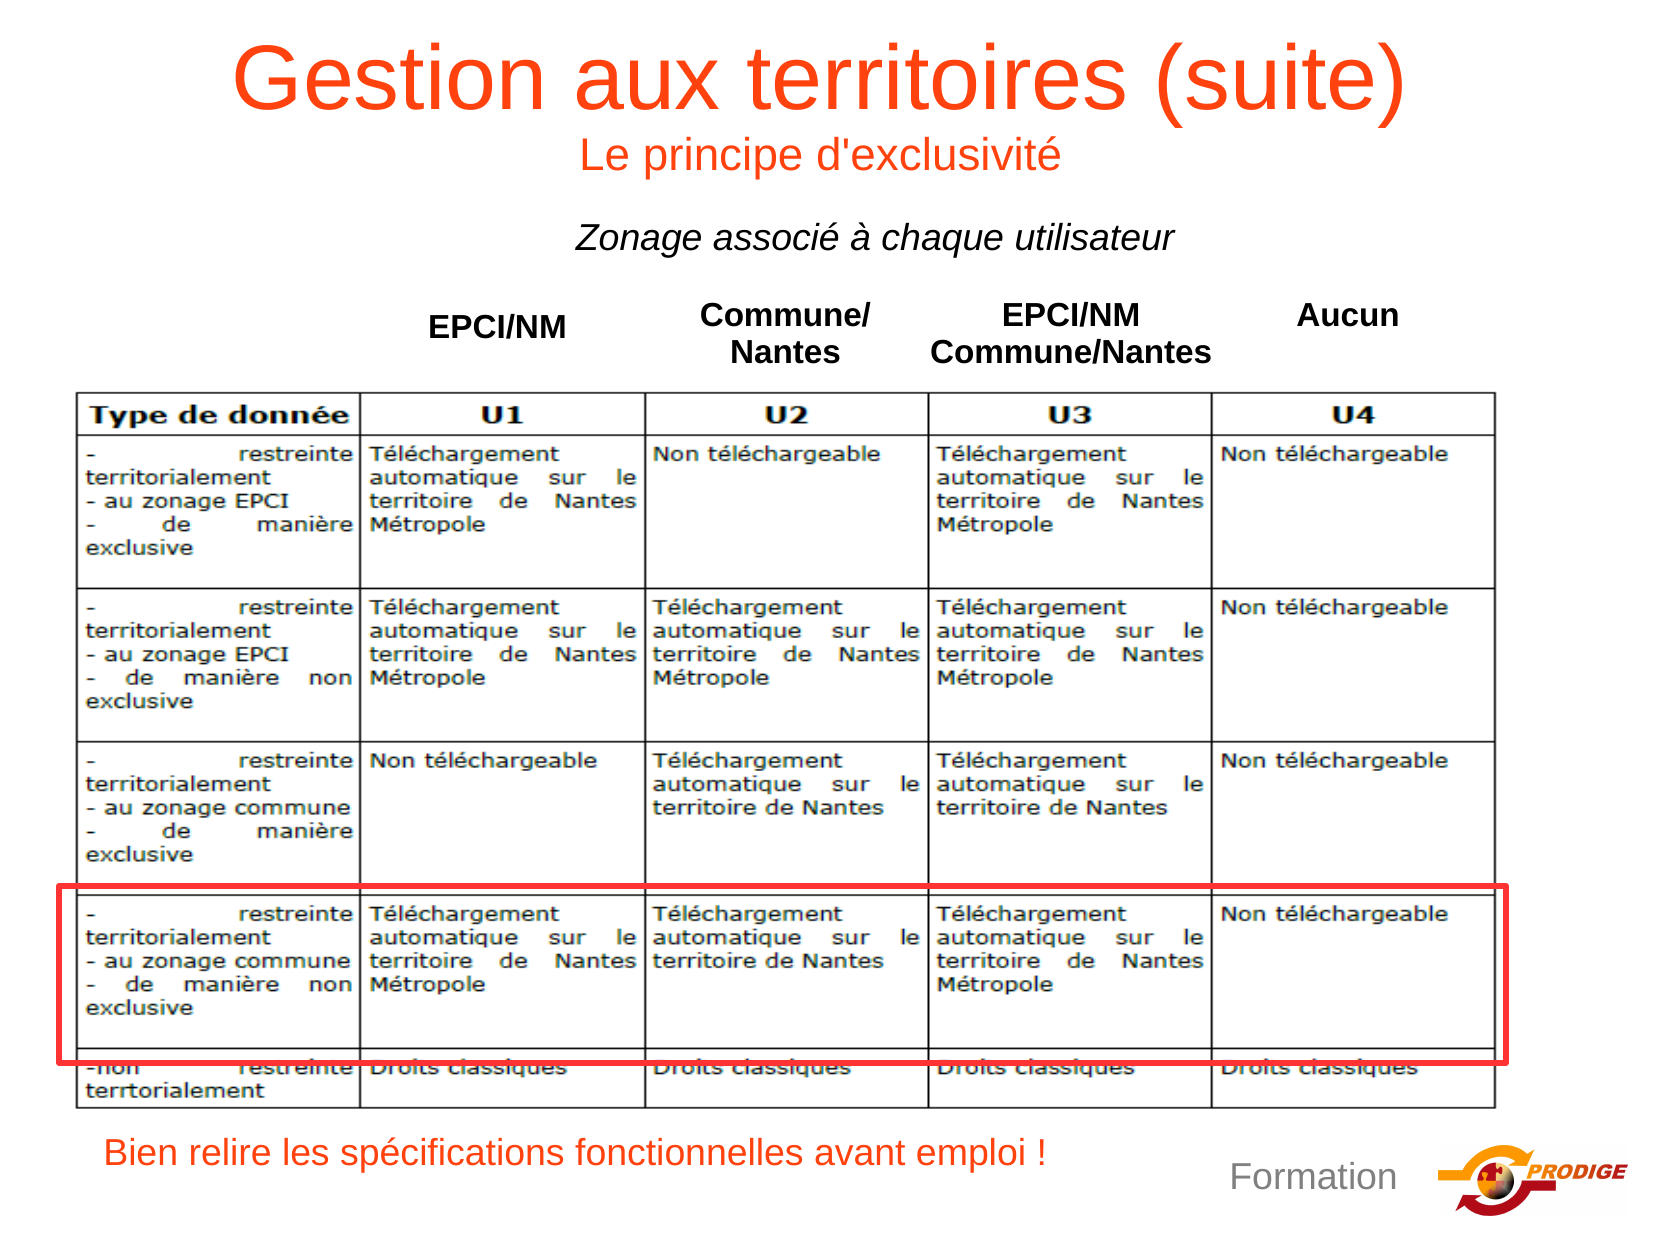

# Gestion aux territoires (suite) Le principe d'exclusivité
Zonage associé à chaque utilisateur
Commune/
Nantes
EPCI/NM
Commune/Nantes
Aucun
EPCI/NM
Bien relire les spécifications fonctionnelles avant emploi !